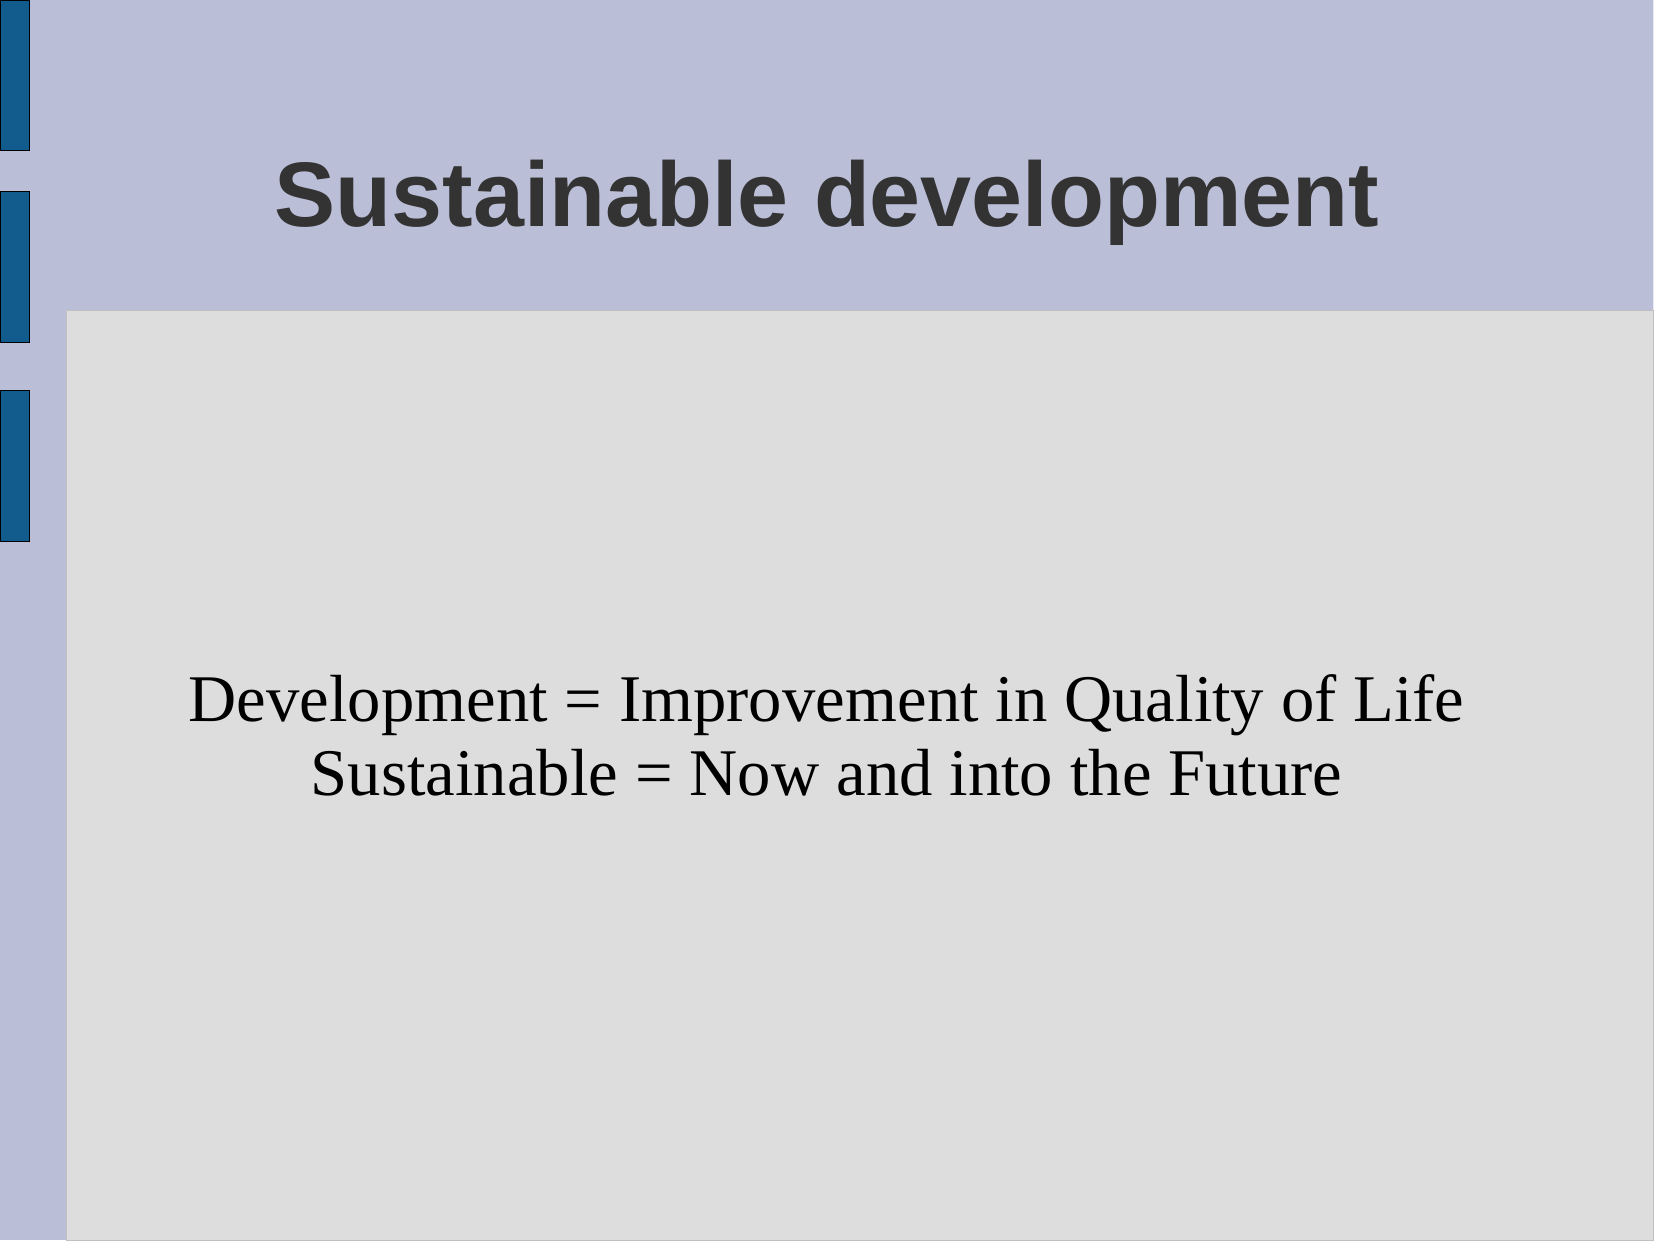

# Sustainable development
Development = Improvement in Quality of Life
Sustainable = Now and into the Future